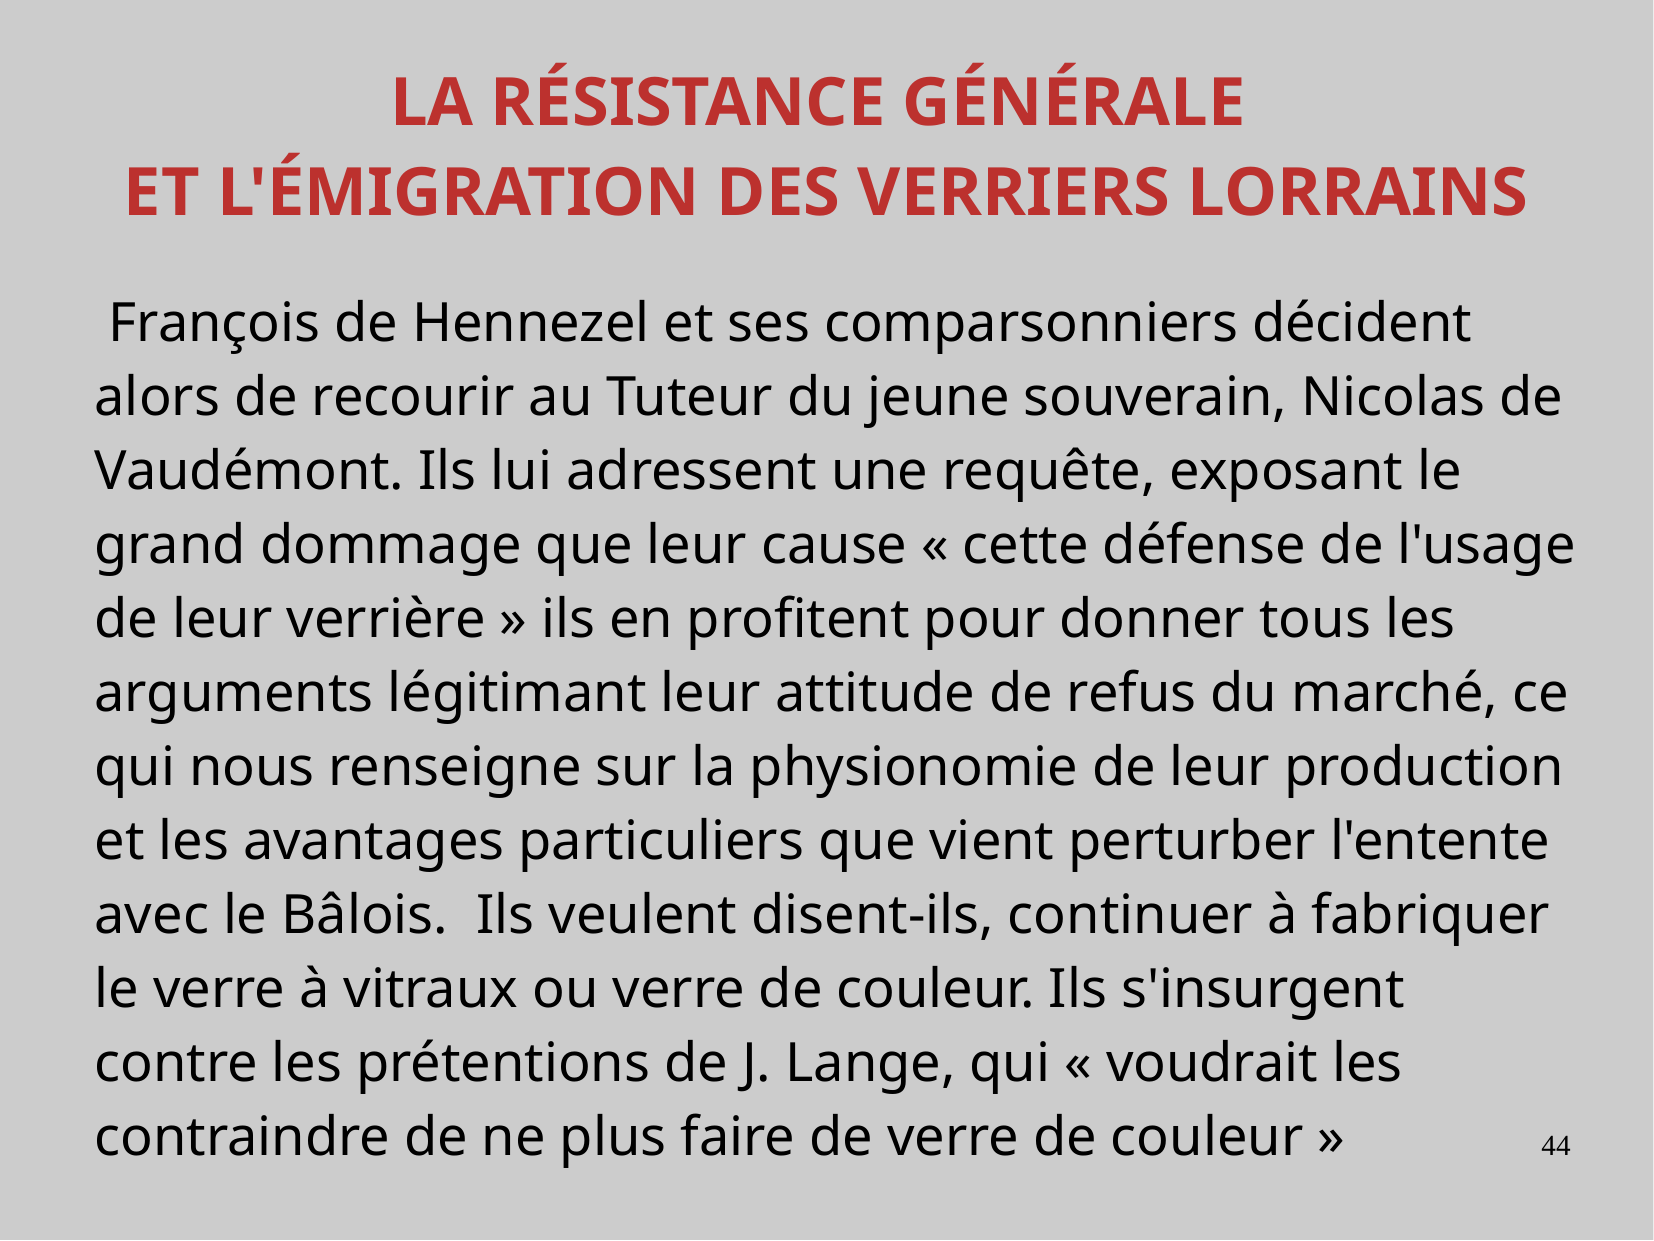

# LA RÉSISTANCE GÉNÉRALE ET L'ÉMIGRATION DES VERRIERS LORRAINS
 François de Hennezel et ses comparsonniers décident alors de recourir au Tuteur du jeune souverain, Nicolas de Vaudémont. Ils lui adressent une requête, exposant le grand dommage que leur cause « cette défense de l'usage de leur verrière » ils en profitent pour donner tous les arguments légitimant leur attitude de refus du marché, ce qui nous renseigne sur la physionomie de leur production et les avantages particuliers que vient perturber l'entente avec le Bâlois. Ils veulent disent-ils, continuer à fabriquer le verre à vitraux ou verre de couleur. Ils s'insurgent contre les prétentions de J. Lange, qui « voudrait les contraindre de ne plus faire de verre de couleur »
44